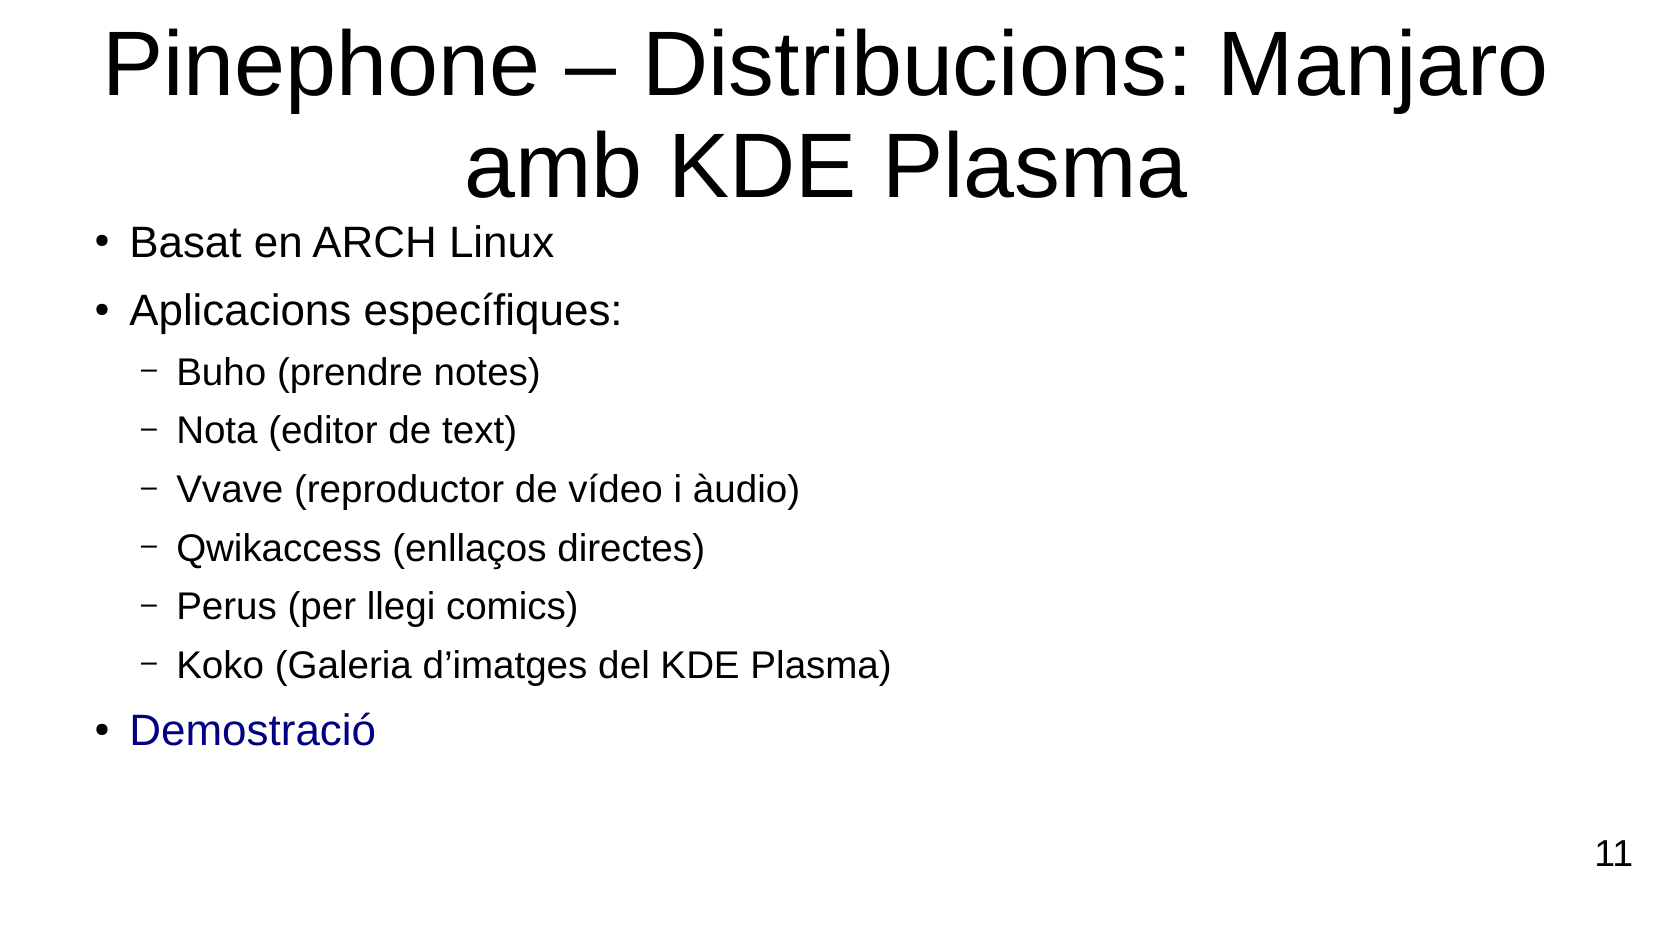

# Pinephone – Distribucions: Manjaro amb KDE Plasma
Basat en ARCH Linux
Aplicacions específiques:
Buho (prendre notes)
Nota (editor de text)
Vvave (reproductor de vídeo i àudio)
Qwikaccess (enllaços directes)
Perus (per llegi comics)
Koko (Galeria d’imatges del KDE Plasma)
Demostració